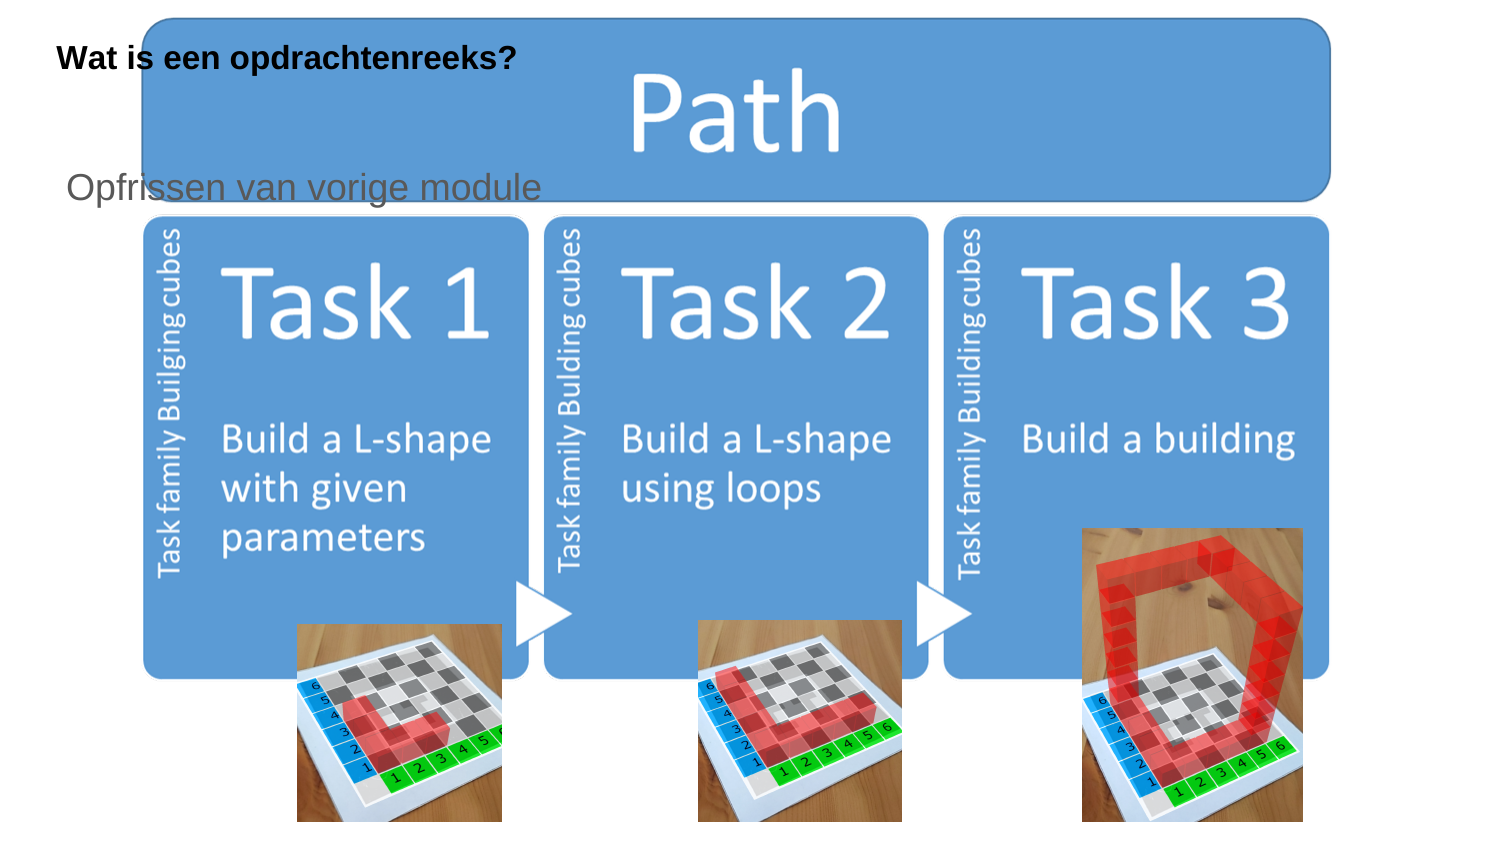

Wat is een opdrachtenreeks?
# Opfrissen van vorige module